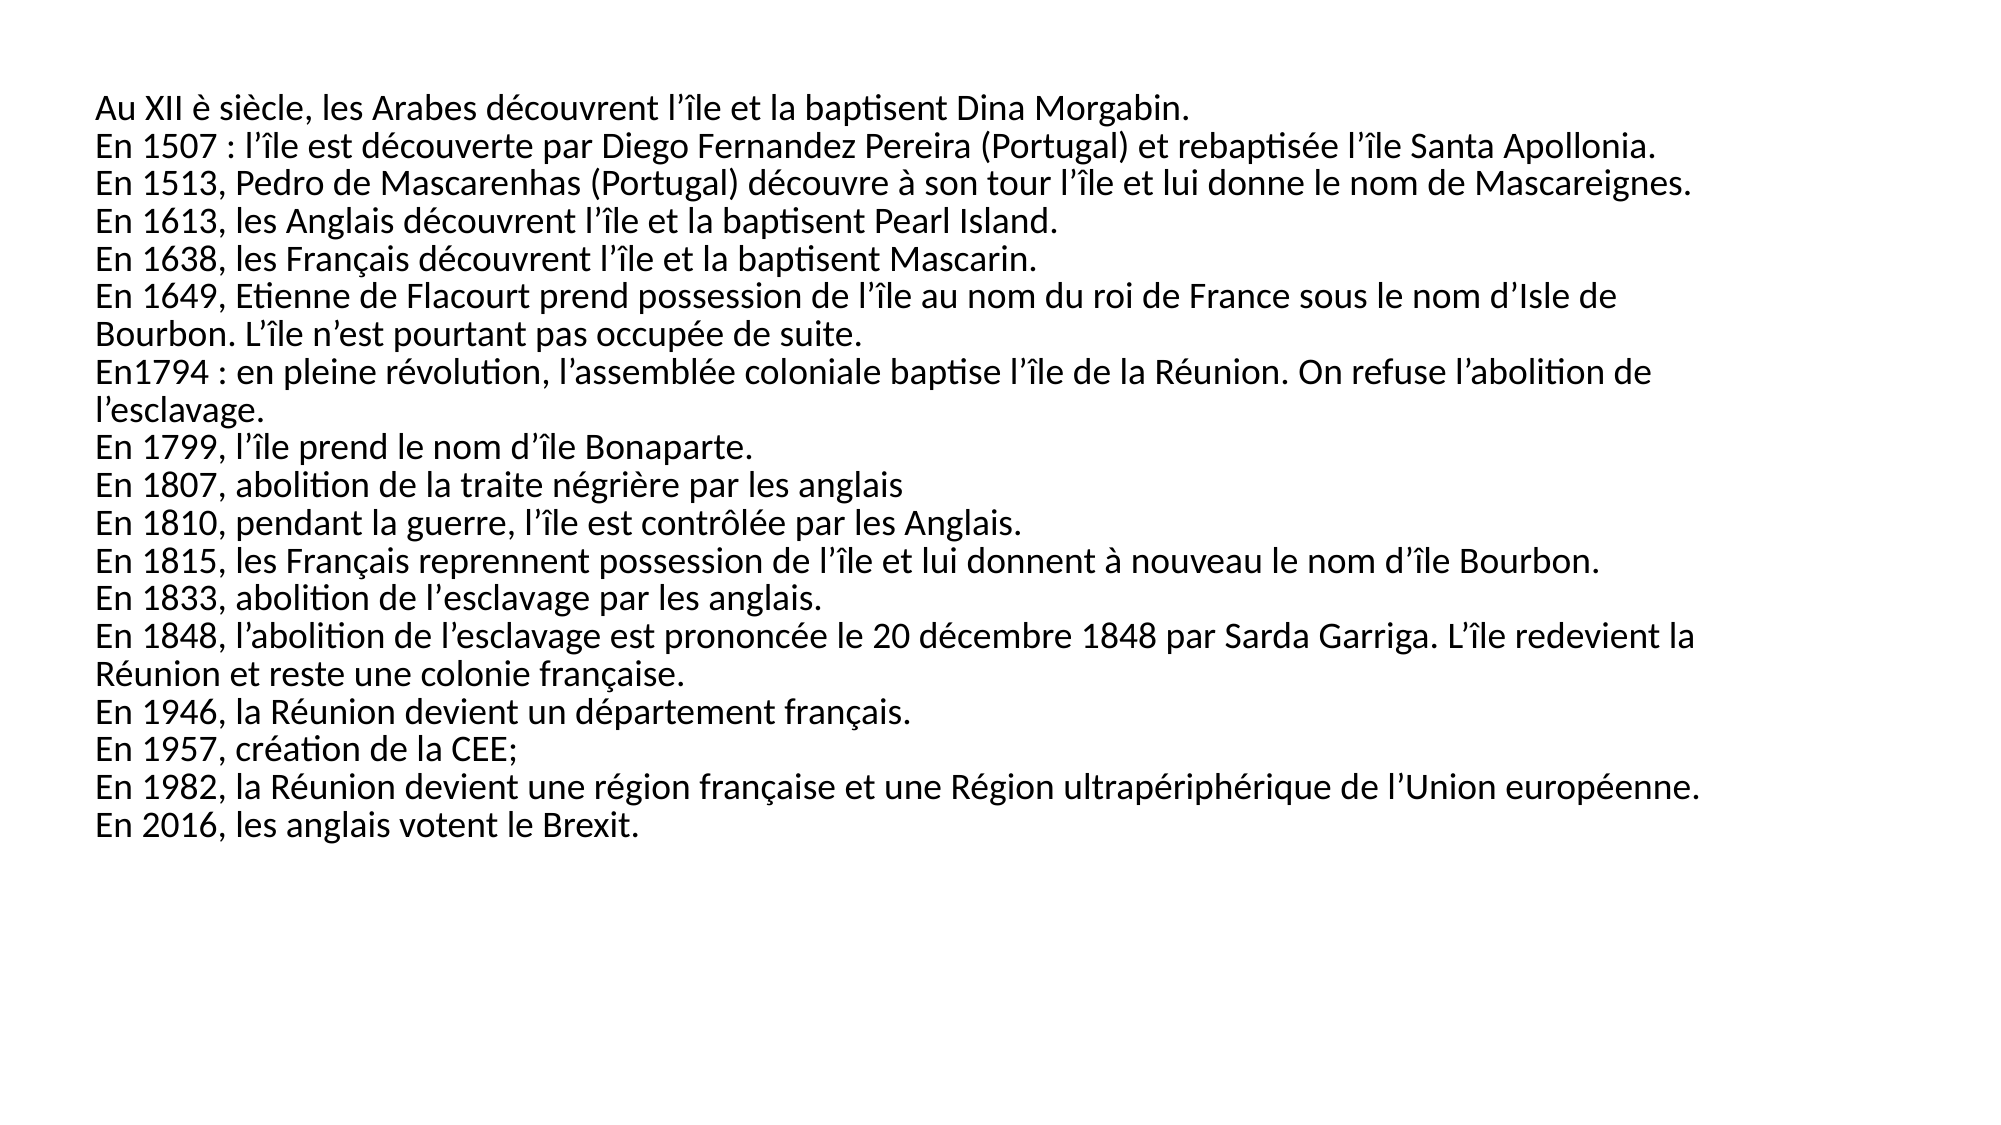

Au XII è siècle, les Arabes découvrent l’île et la baptisent Dina Morgabin.
En 1507 : l’île est découverte par Diego Fernandez Pereira (Portugal) et rebaptisée l’île Santa Apollonia.
En 1513, Pedro de Mascarenhas (Portugal) découvre à son tour l’île et lui donne le nom de Mascareignes.
En 1613, les Anglais découvrent l’île et la baptisent Pearl Island.
En 1638, les Français découvrent l’île et la baptisent Mascarin.
En 1649, Etienne de Flacourt prend possession de l’île au nom du roi de France sous le nom d’Isle de Bourbon. L’île n’est pourtant pas occupée de suite.
En1794 : en pleine révolution, l’assemblée coloniale baptise l’île de la Réunion. On refuse l’abolition de l’esclavage.
En 1799, l’île prend le nom d’île Bonaparte.
En 1807, abolition de la traite négrière par les anglais
En 1810, pendant la guerre, l’île est contrôlée par les Anglais.
En 1815, les Français reprennent possession de l’île et lui donnent à nouveau le nom d’île Bourbon.
En 1833, abolition de l’esclavage par les anglais.
En 1848, l’abolition de l’esclavage est prononcée le 20 décembre 1848 par Sarda Garriga. L’île redevient la Réunion et reste une colonie française.
En 1946, la Réunion devient un département français.
En 1957, création de la CEE;
En 1982, la Réunion devient une région française et une Région ultrapériphérique de l’Union européenne.
En 2016, les anglais votent le Brexit.